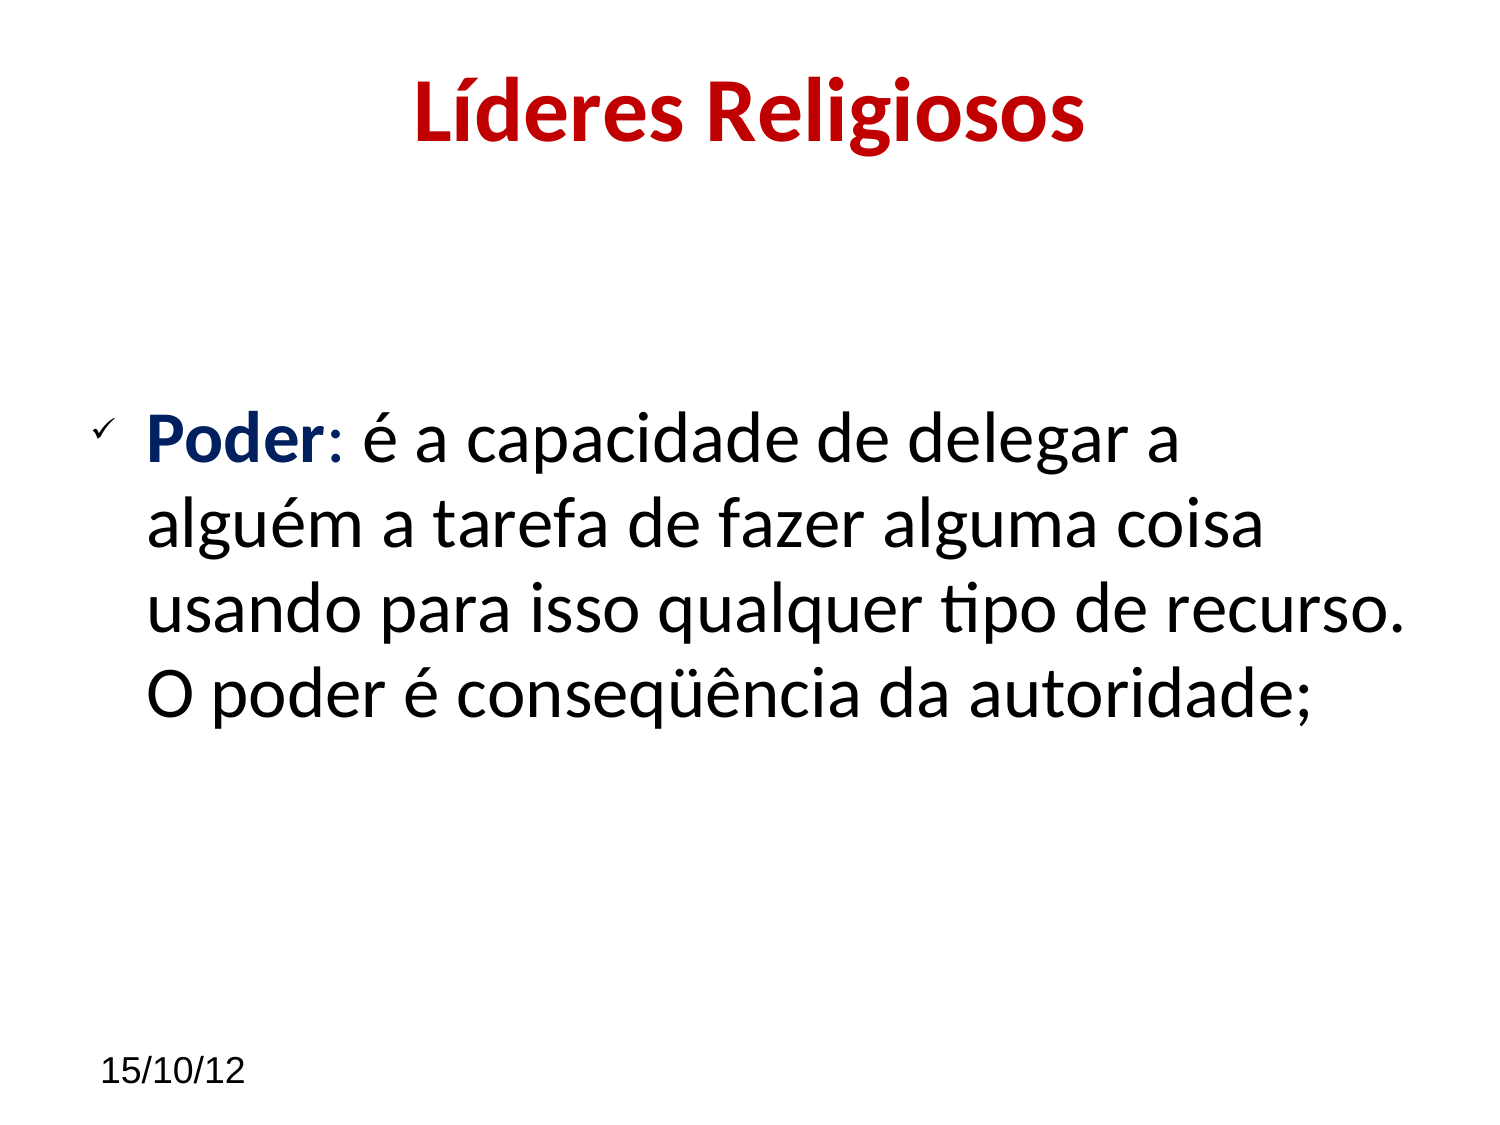

# Líderes Religiosos
Poder: é a capacidade de delegar a alguém a tarefa de fazer alguma coisa usando para isso qualquer tipo de recurso. O poder é conseqüência da autoridade;